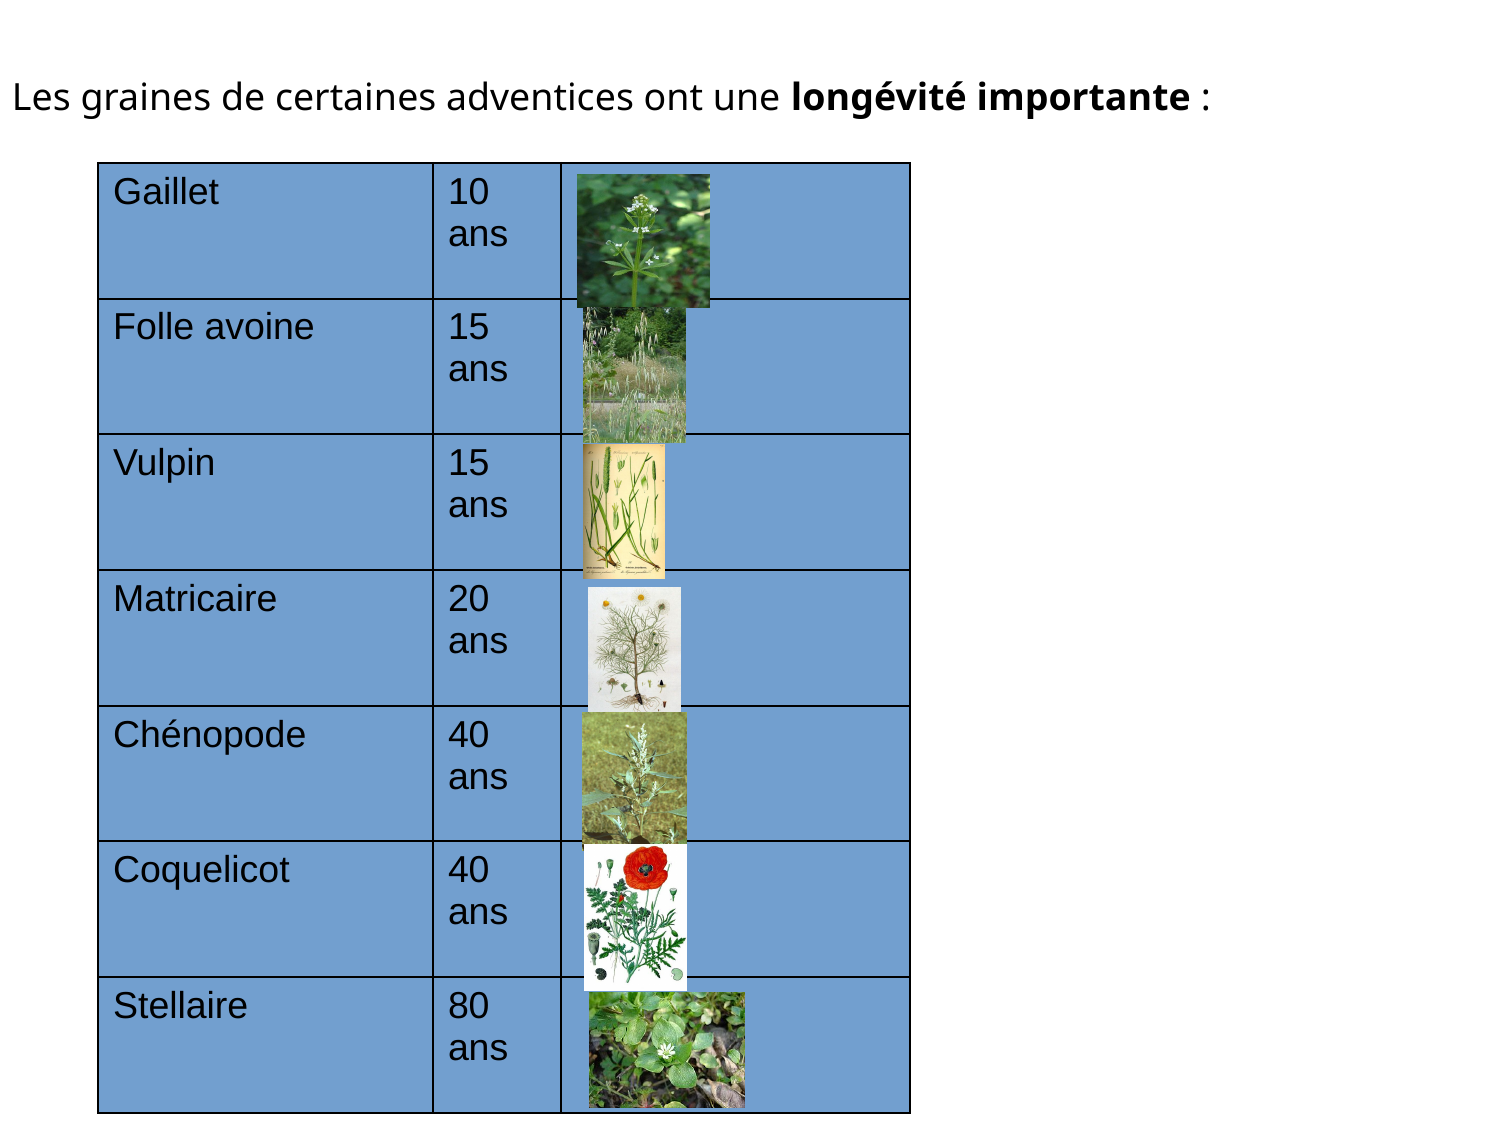

# Les graines de certaines adventices ont une longévité importante :
| Gaillet | 10 ans | |
| --- | --- | --- |
| Folle avoine | 15 ans | |
| Vulpin | 15 ans | |
| Matricaire | 20 ans | |
| Chénopode | 40 ans | |
| Coquelicot | 40 ans | |
| Stellaire | 80 ans | |